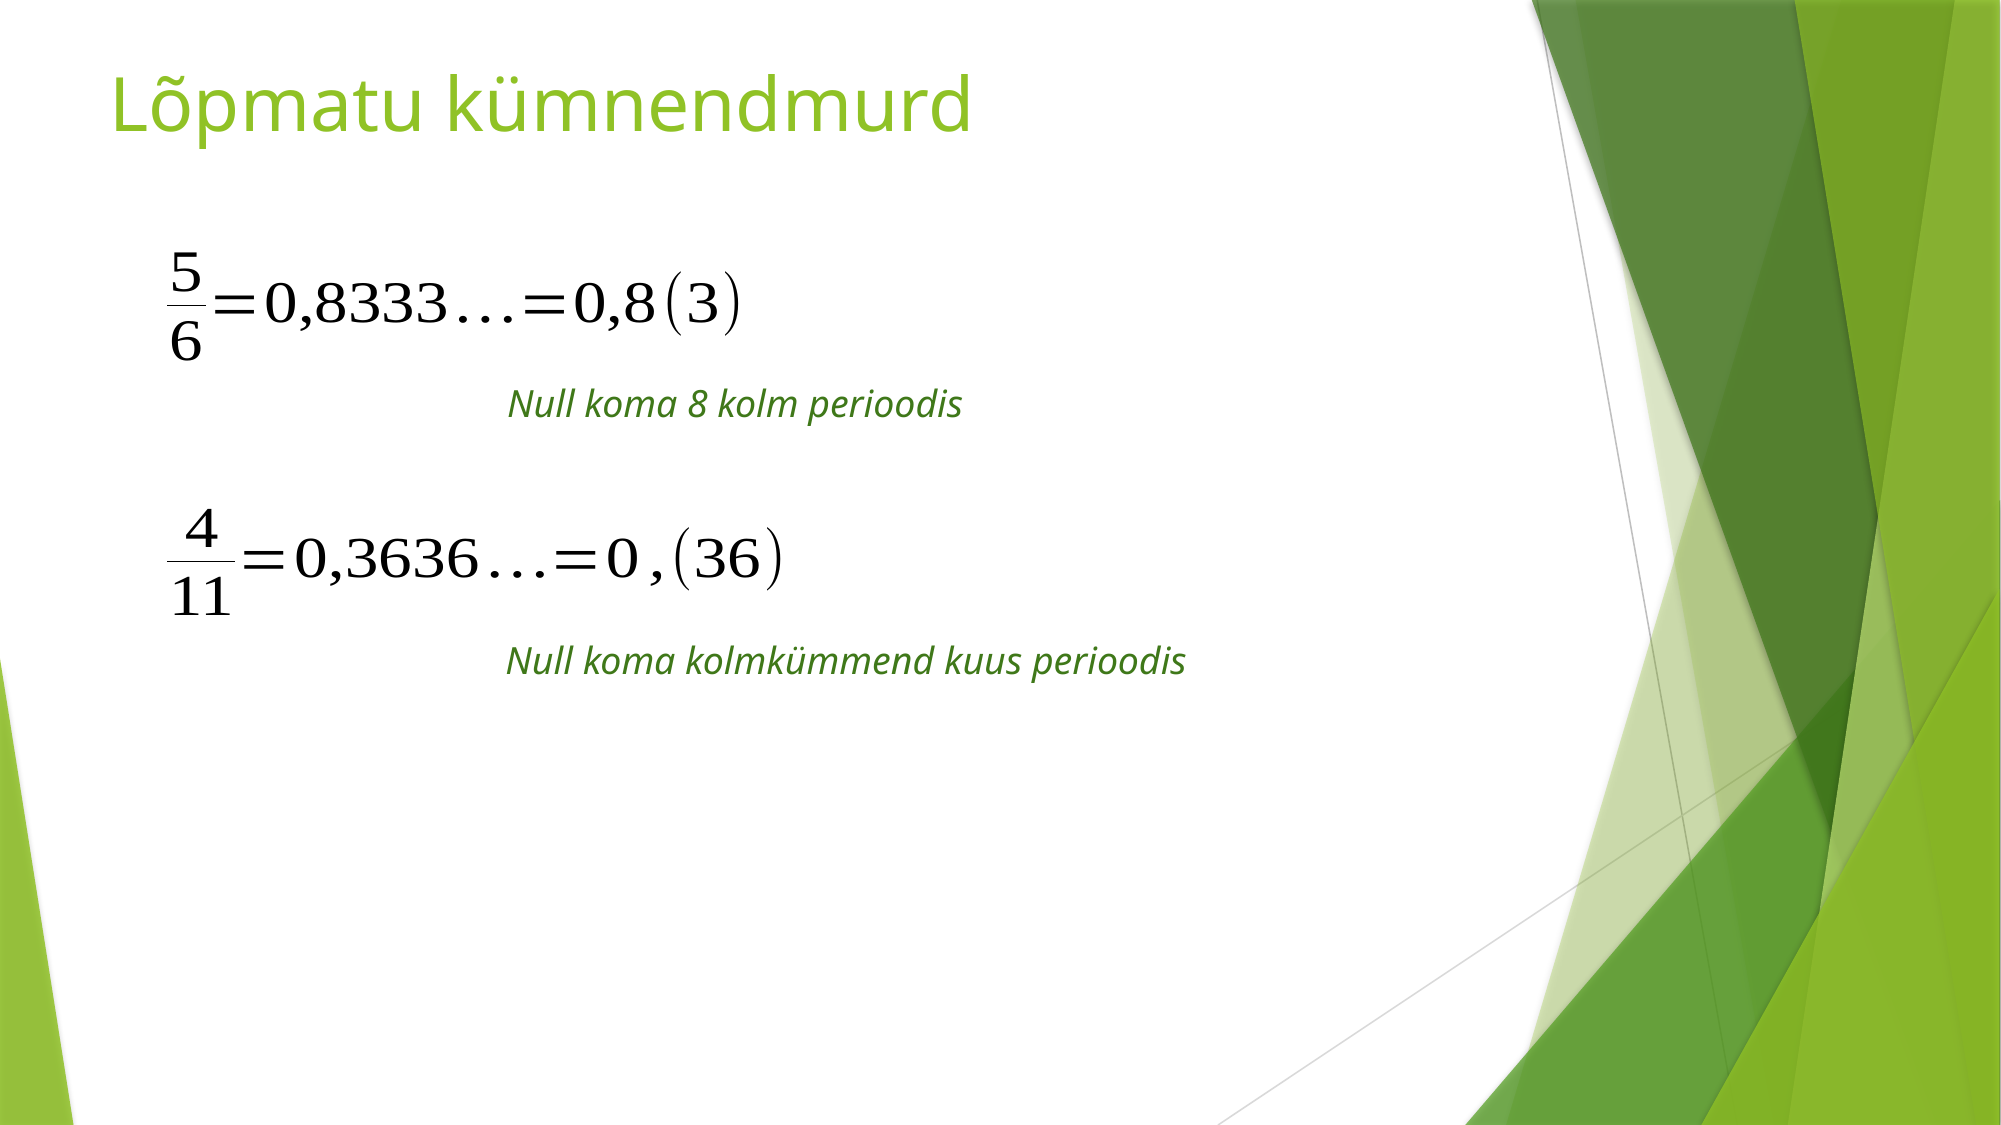

# Lõpmatu kümnendmurd
Null koma 8 kolm perioodis
Null koma kolmkümmend kuus perioodis